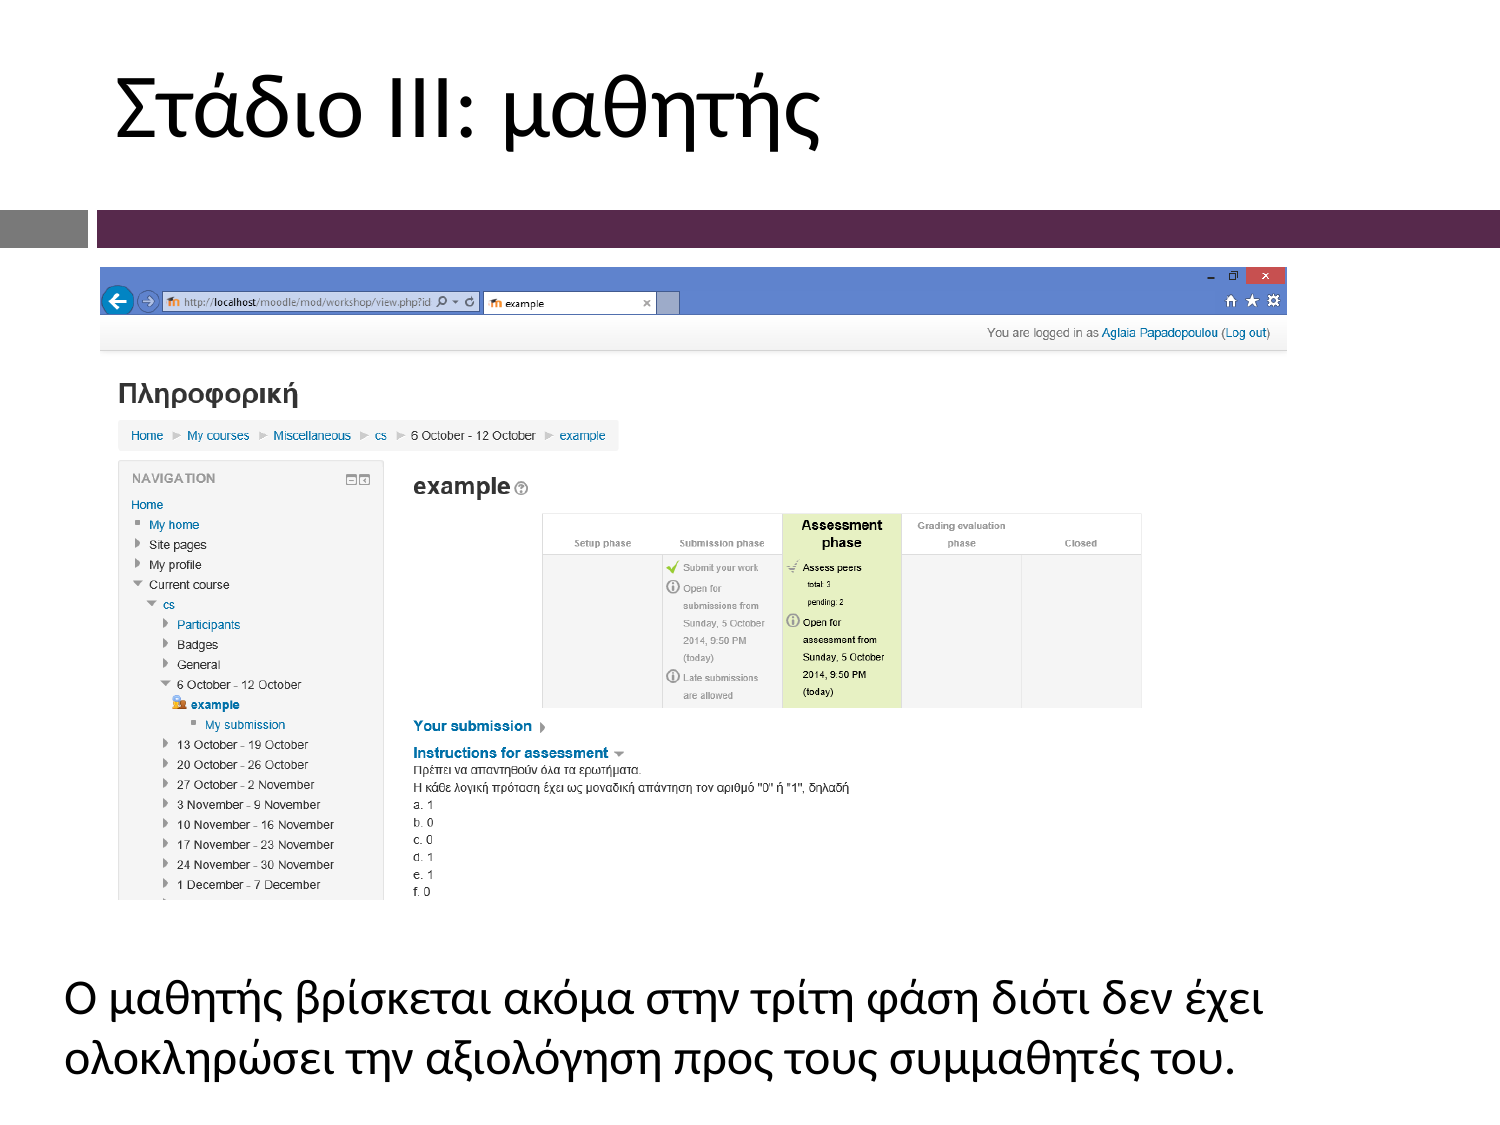

# Στάδιο IIΙ: μαθητής
Ο μαθητής βρίσκεται ακόμα στην τρίτη φάση διότι δεν έχει ολοκληρώσει την αξιολόγηση προς τους συμμαθητές του.